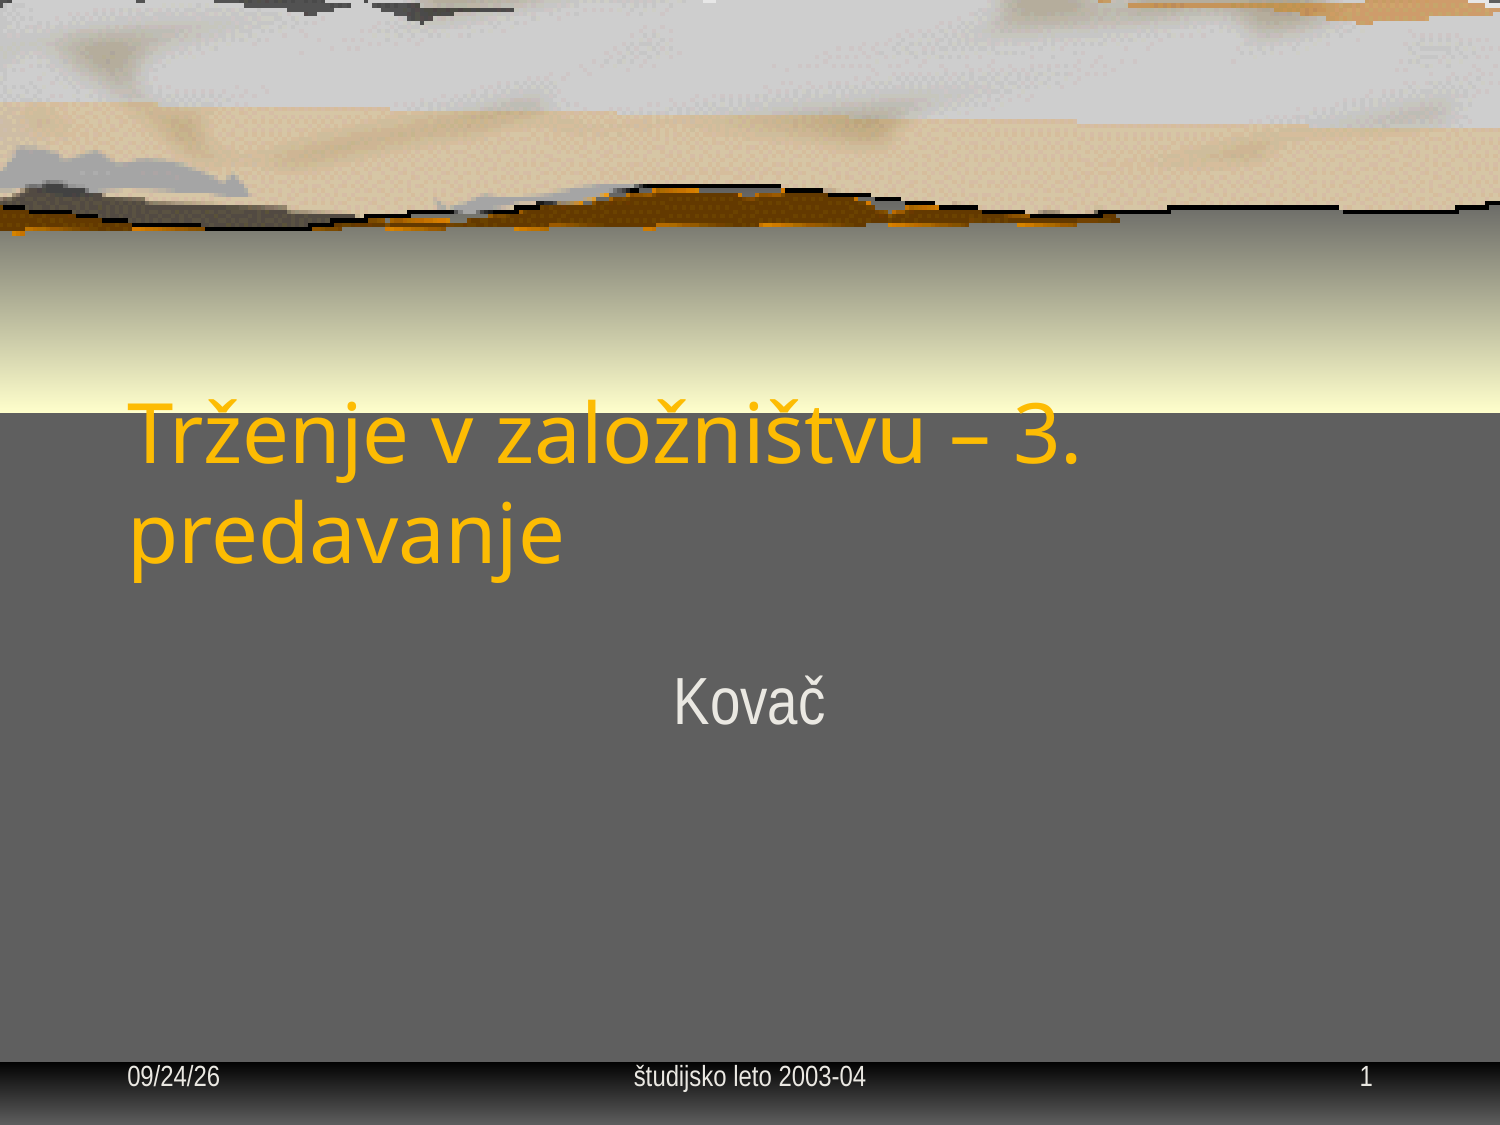

# Trženje v založništvu – 3. predavanje
Kovač
študijsko leto 2003-04